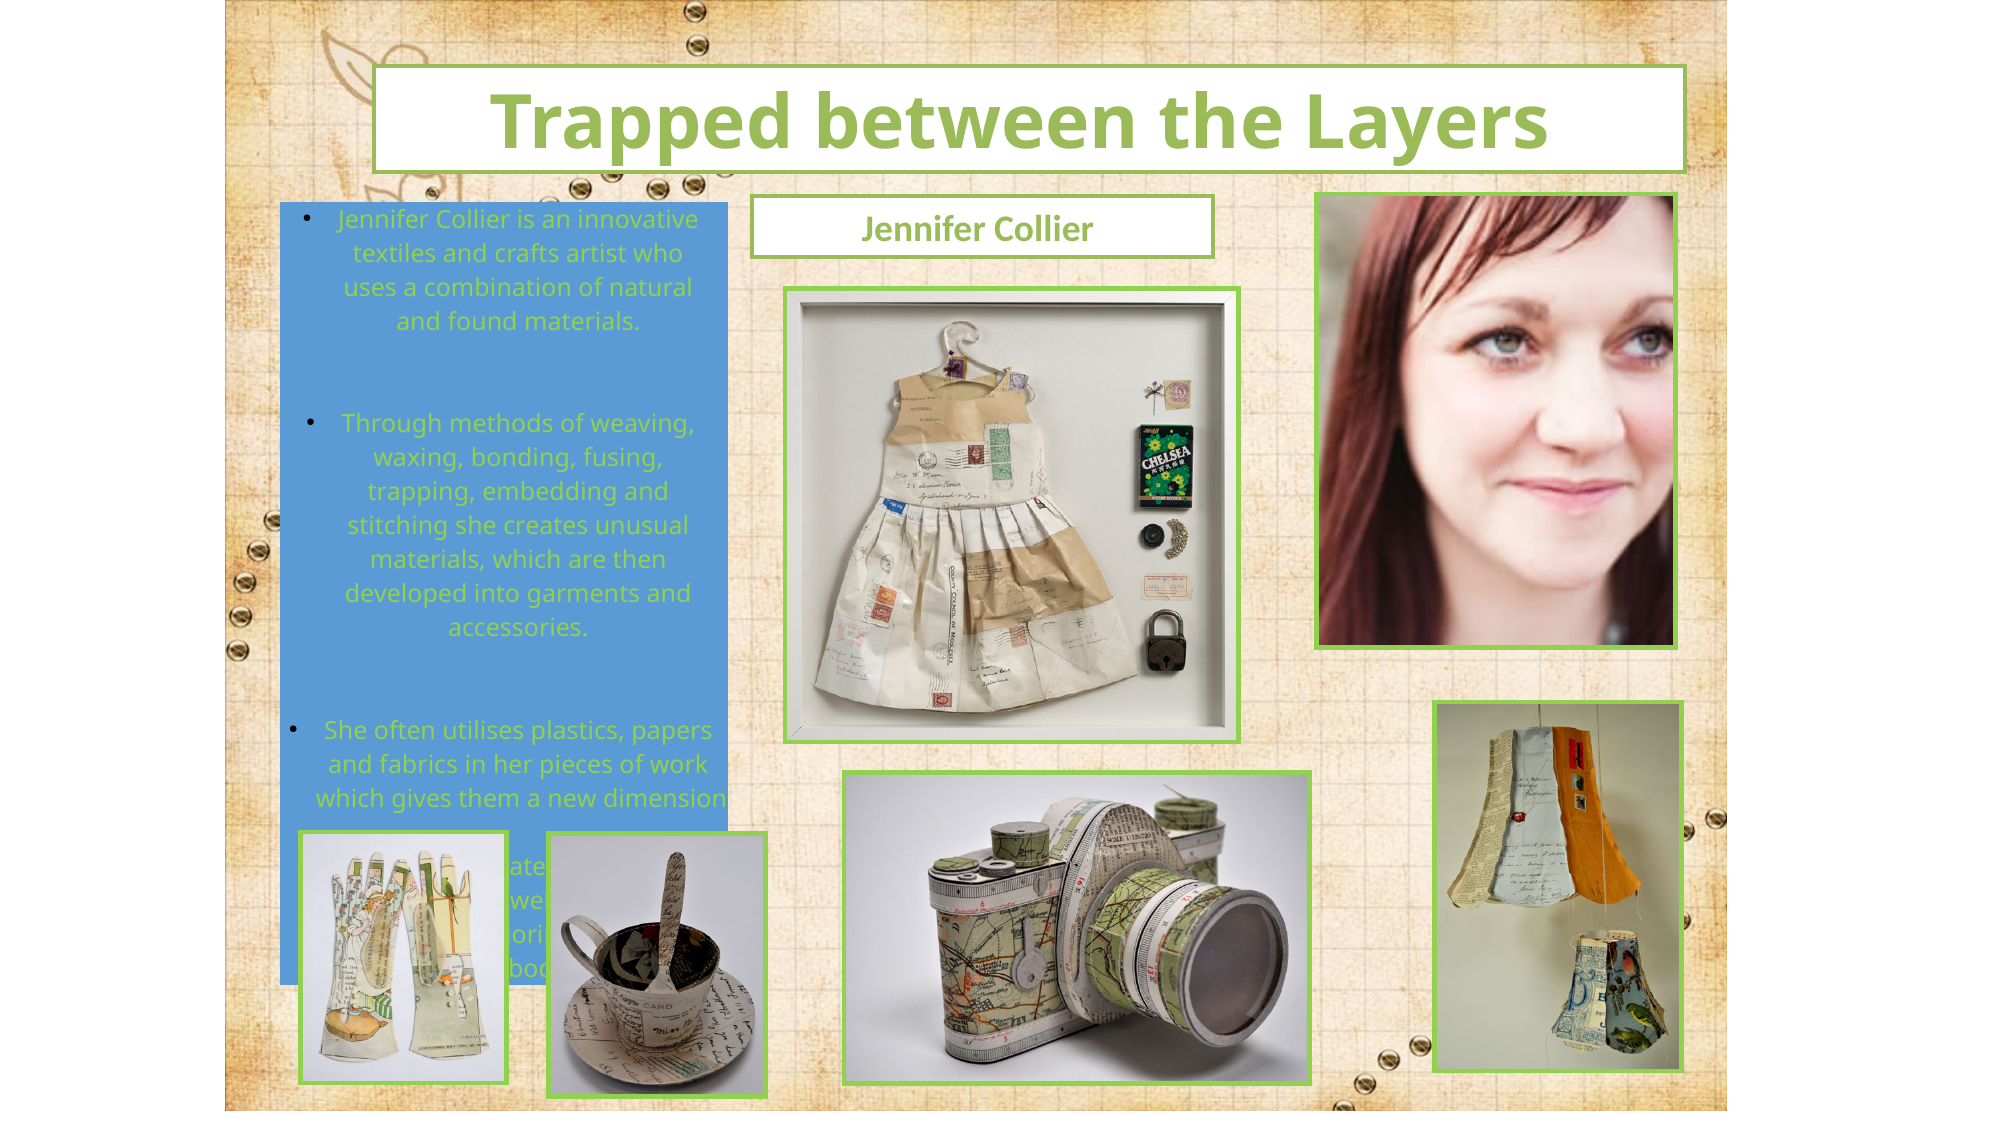

Trapped between the Layers
Jennifer Collier
| Jennifer Collier is an innovative textiles and crafts artist who uses a combination of natural and found materials. |
| --- |
| |
| Through methods of weaving, waxing, bonding, fusing, trapping, embedding and stitching she creates unusual materials, which are then developed into garments and accessories. |
| |
| She often utilises plastics, papers and fabrics in her pieces of work which gives them a new dimension and communicates ideas about recycling, as well as themes exploring the body. |